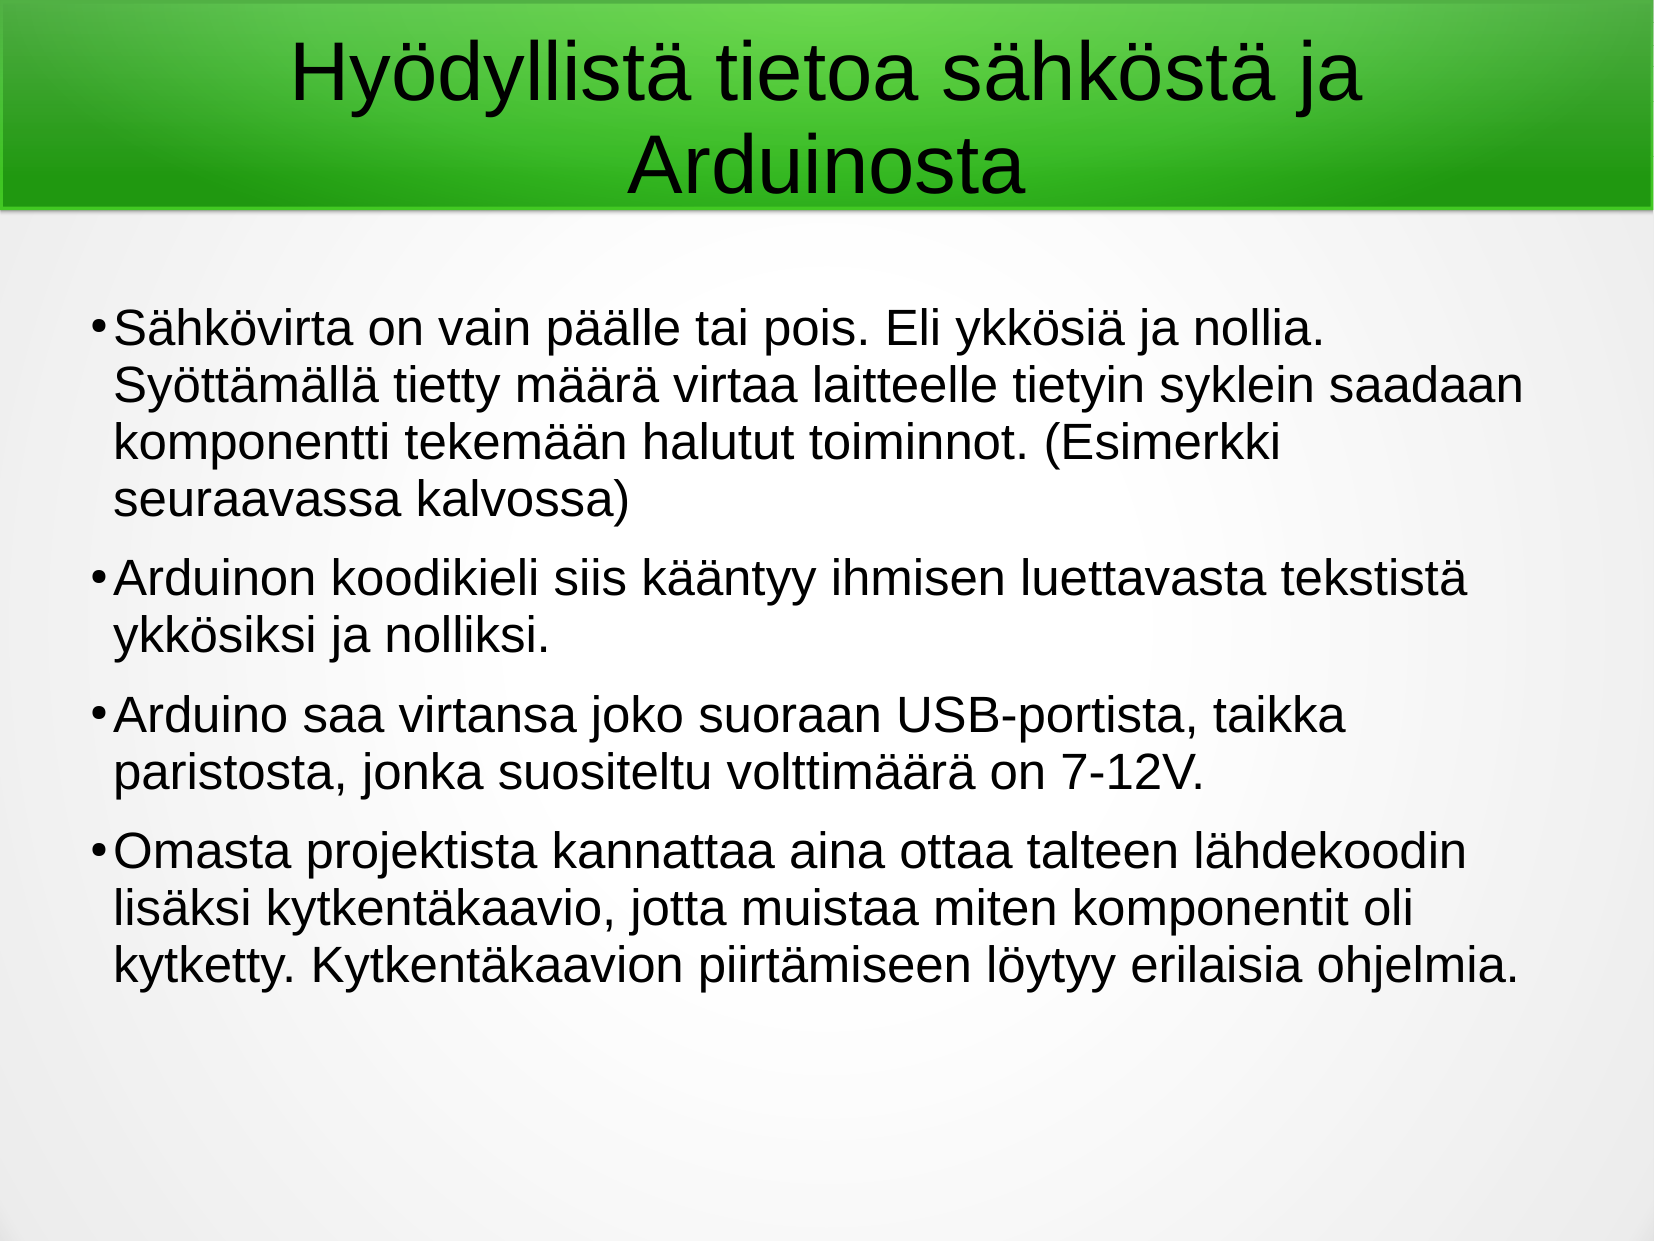

# Hyödyllistä tietoa sähköstä ja Arduinosta
Sähkövirta on vain päälle tai pois. Eli ykkösiä ja nollia. Syöttämällä tietty määrä virtaa laitteelle tietyin syklein saadaan komponentti tekemään halutut toiminnot. (Esimerkki seuraavassa kalvossa)
Arduinon koodikieli siis kääntyy ihmisen luettavasta tekstistä ykkösiksi ja nolliksi.
Arduino saa virtansa joko suoraan USB-portista, taikka paristosta, jonka suositeltu volttimäärä on 7-12V.
Omasta projektista kannattaa aina ottaa talteen lähdekoodin lisäksi kytkentäkaavio, jotta muistaa miten komponentit oli kytketty. Kytkentäkaavion piirtämiseen löytyy erilaisia ohjelmia.